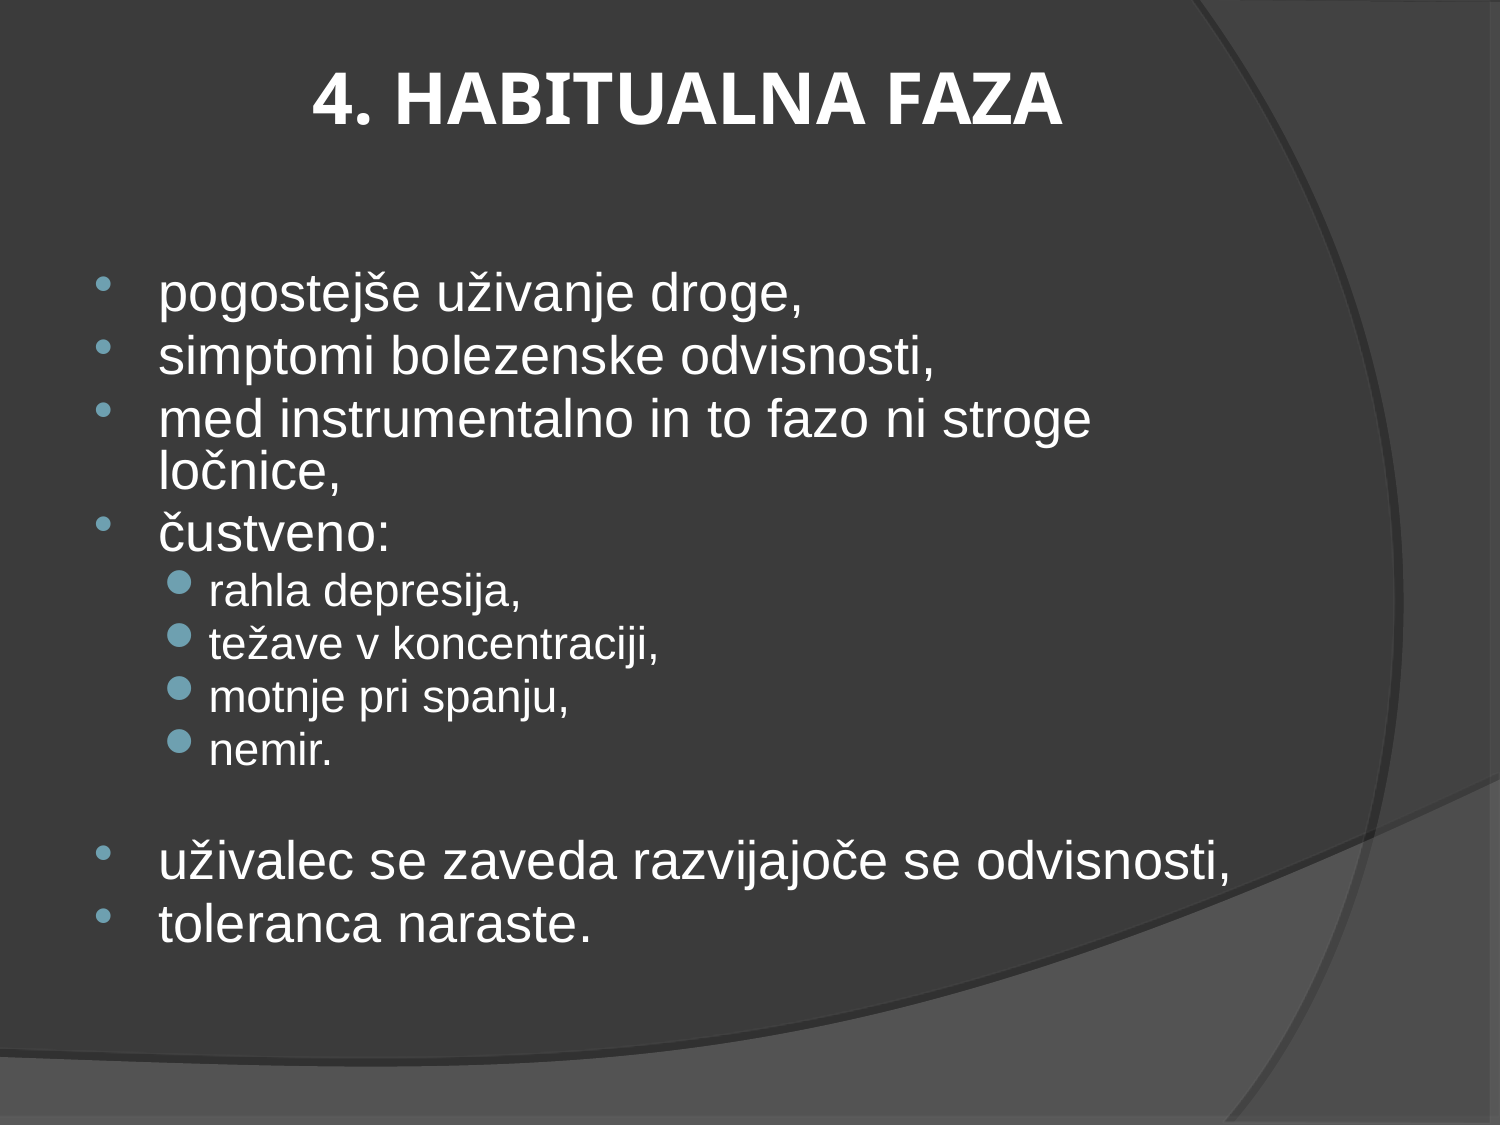

# 4. HABITUALNA FAZA
pogostejše uživanje droge,
simptomi bolezenske odvisnosti,
med instrumentalno in to fazo ni stroge ločnice,
čustveno:
rahla depresija,
težave v koncentraciji,
motnje pri spanju,
nemir.
uživalec se zaveda razvijajoče se odvisnosti,
toleranca naraste.